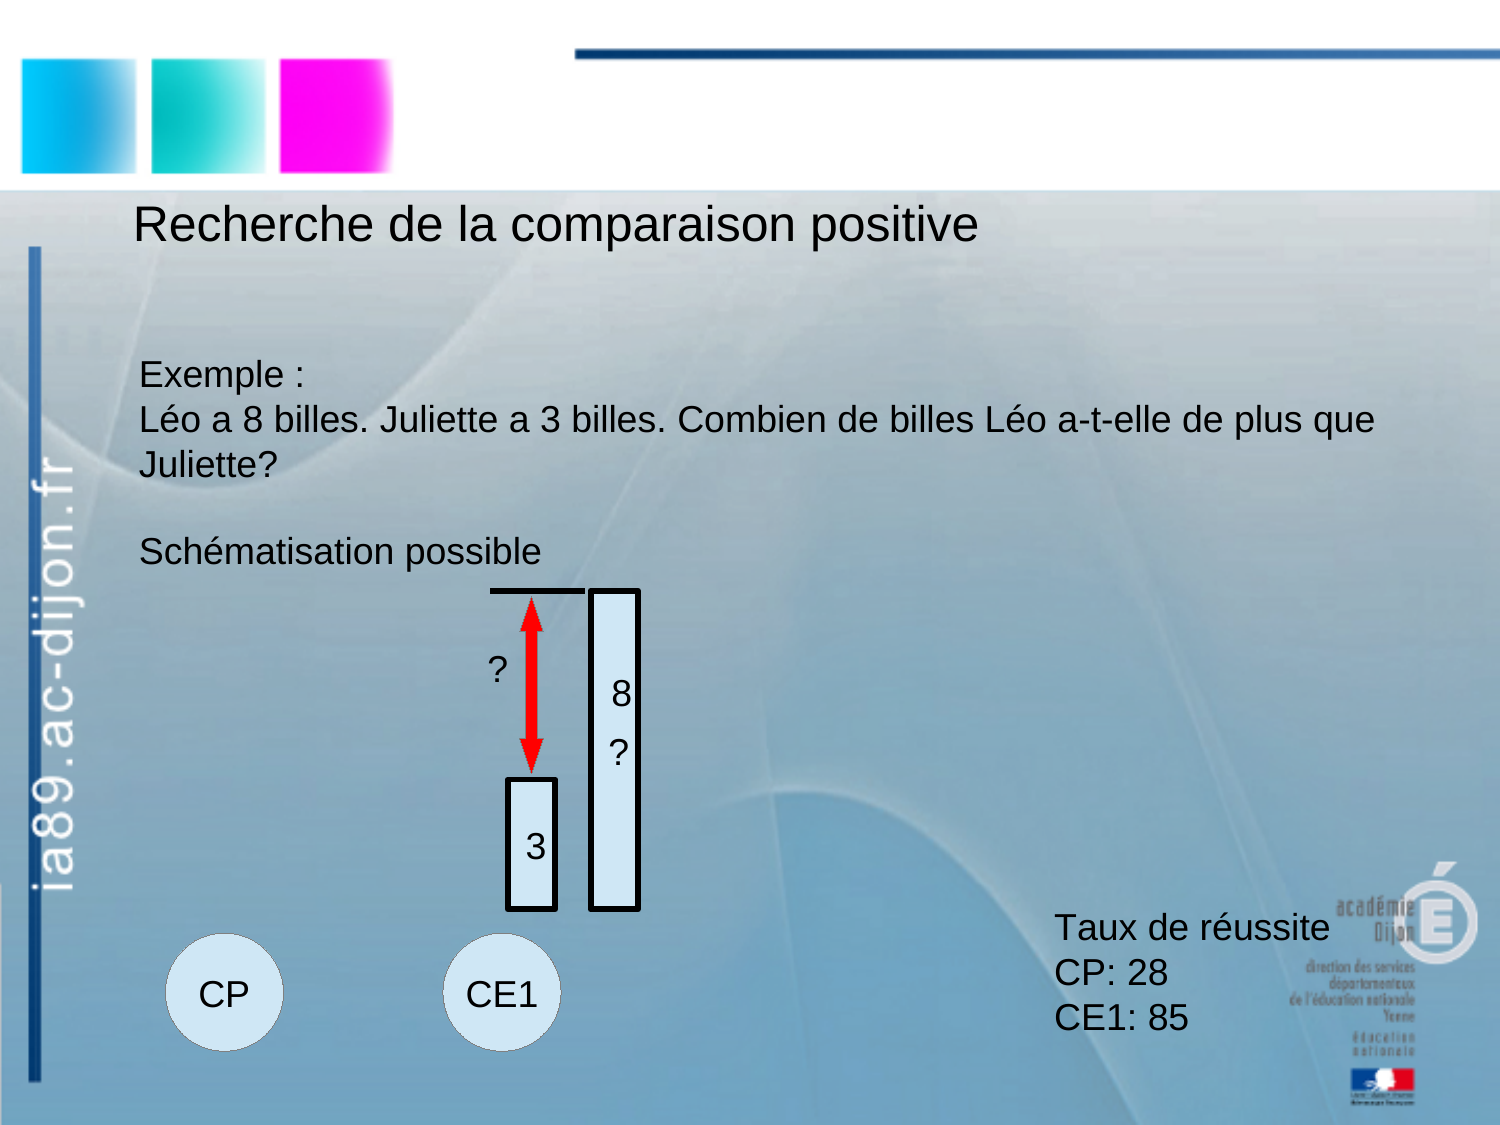

Recherche de la comparaison positive
Exemple :
Léo a 8 billes. Juliette a 3 billes. Combien de billes Léo a-t-elle de plus que Juliette?
Schématisation possible
?
?
8
3
Taux de réussite
CP: 28
CE1: 85
CP
CE1